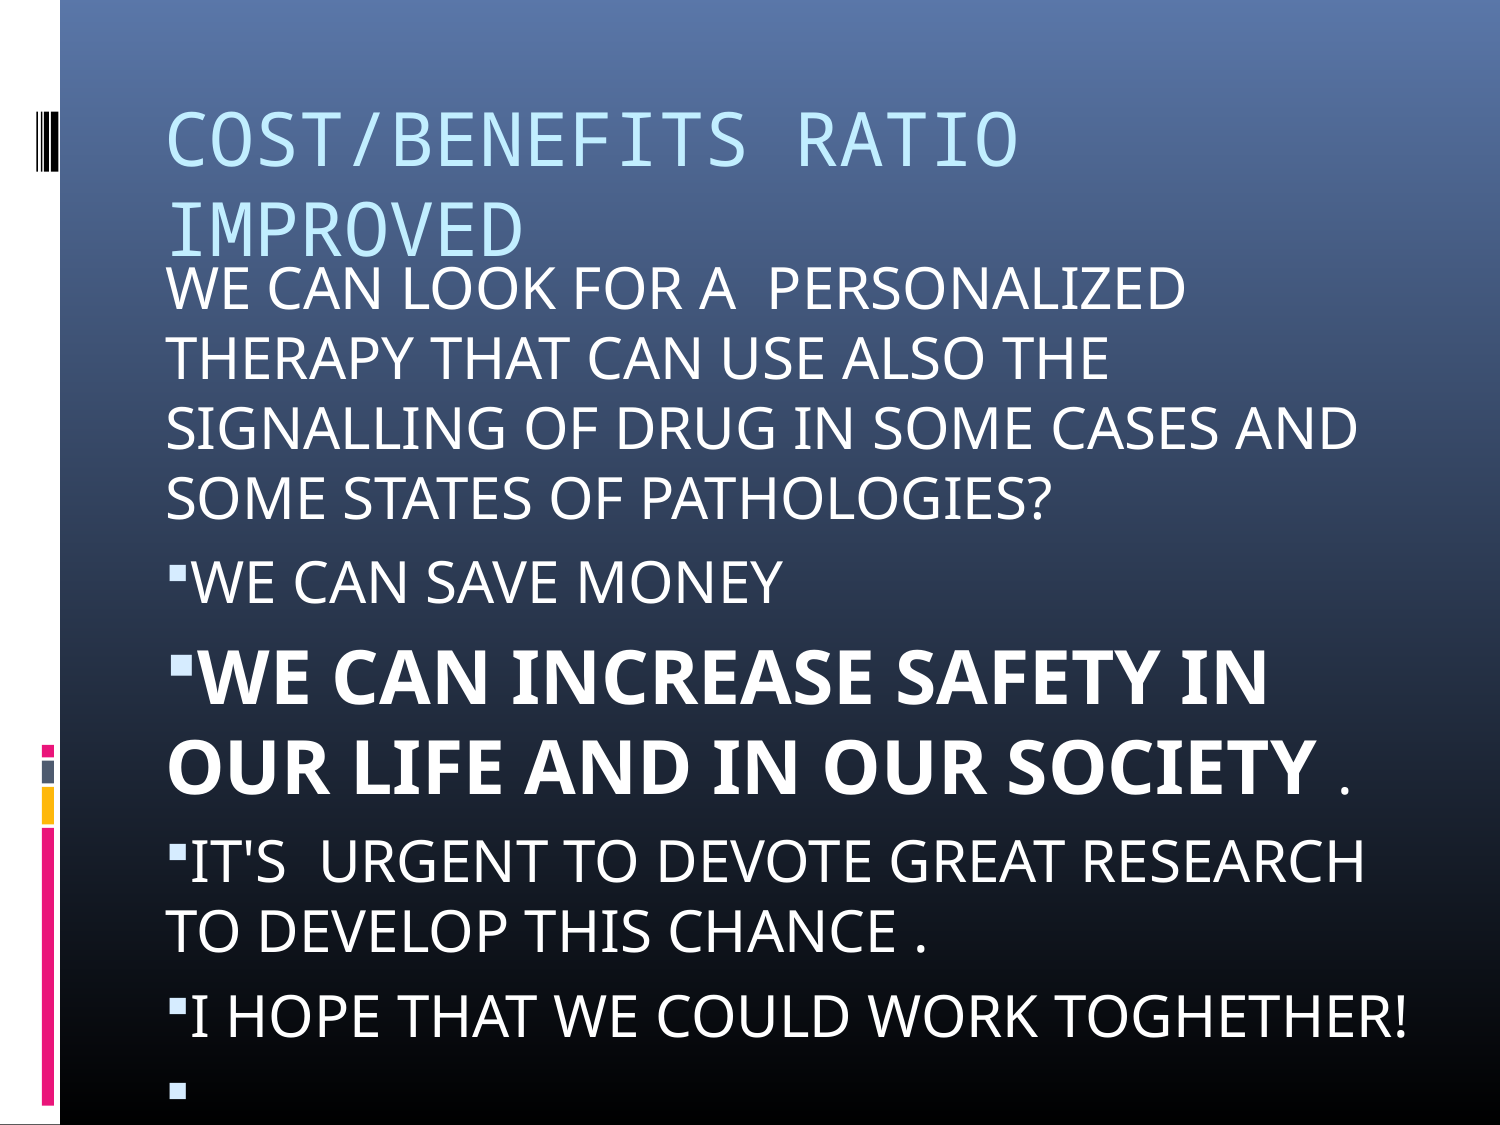

COST/BENEFITS RATIO IMPROVED
WE CAN LOOK FOR A PERSONALIZED THERAPY THAT CAN USE ALSO THE SIGNALLING OF DRUG IN SOME CASES AND SOME STATES OF PATHOLOGIES?
WE CAN SAVE MONEY
WE CAN INCREASE SAFETY IN OUR LIFE AND IN OUR SOCIETY .
IT'S URGENT TO DEVOTE GREAT RESEARCH TO DEVELOP THIS CHANCE .
I HOPE THAT WE COULD WORK TOGHETHER!